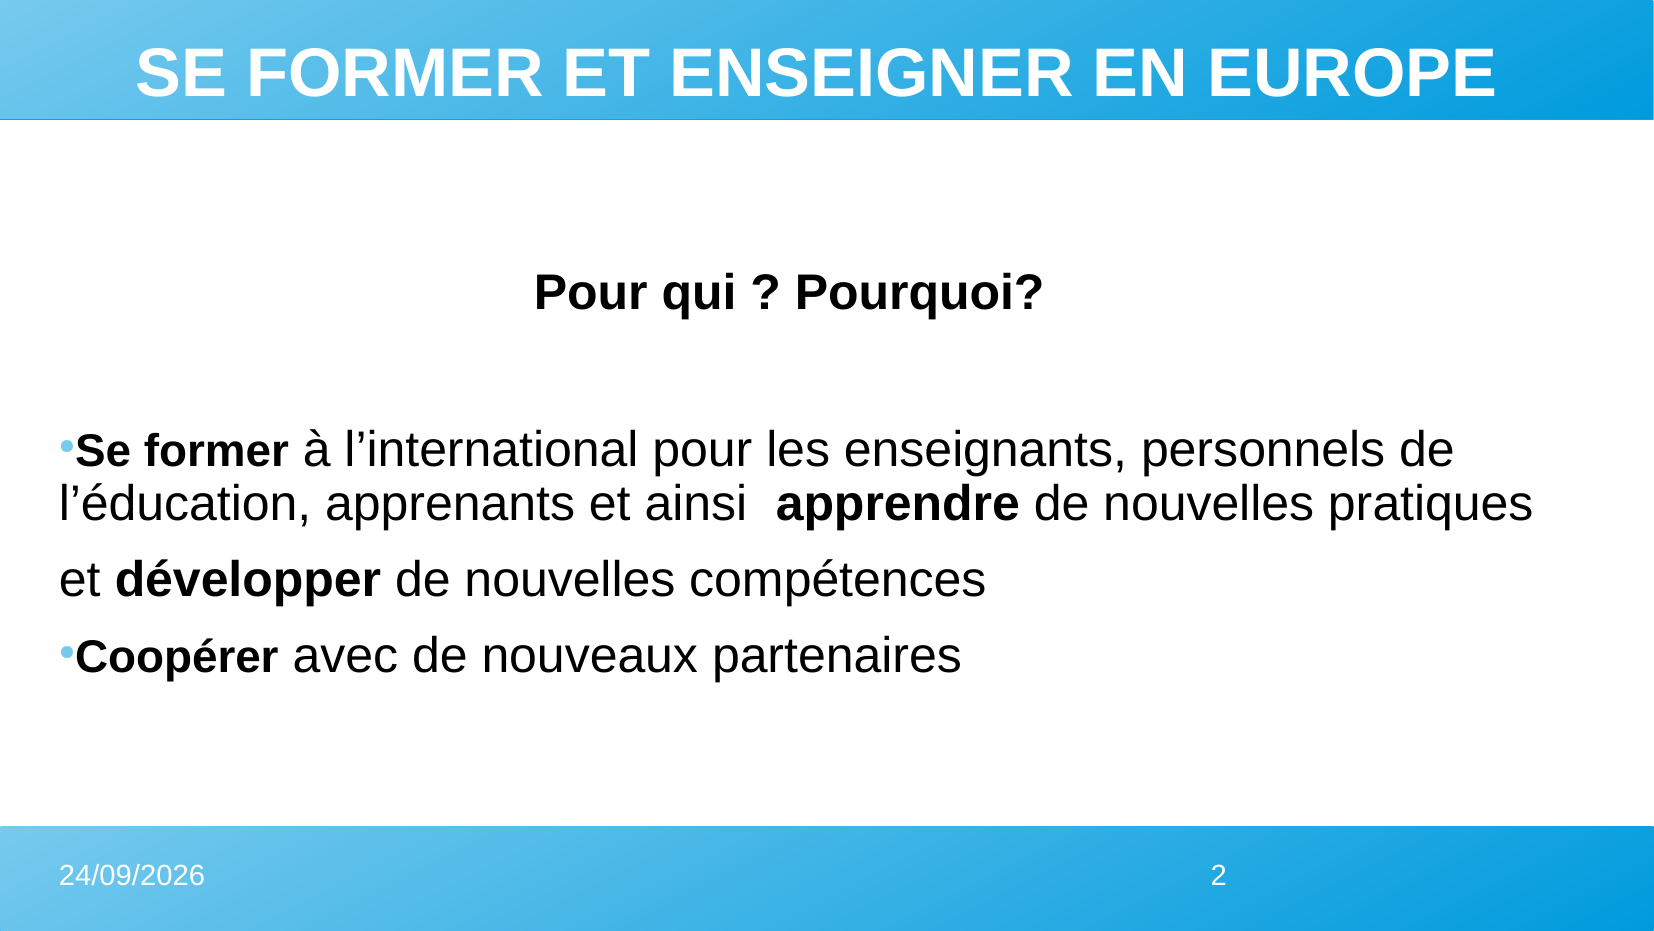

# SE FORMER ET ENSEIGNER EN EUROPE
Pour qui ? Pourquoi?
Se former à l’international pour les enseignants, personnels de l’éducation, apprenants et ainsi apprendre de nouvelles pratiques
et développer de nouvelles compétences
Coopérer avec de nouveaux partenaires